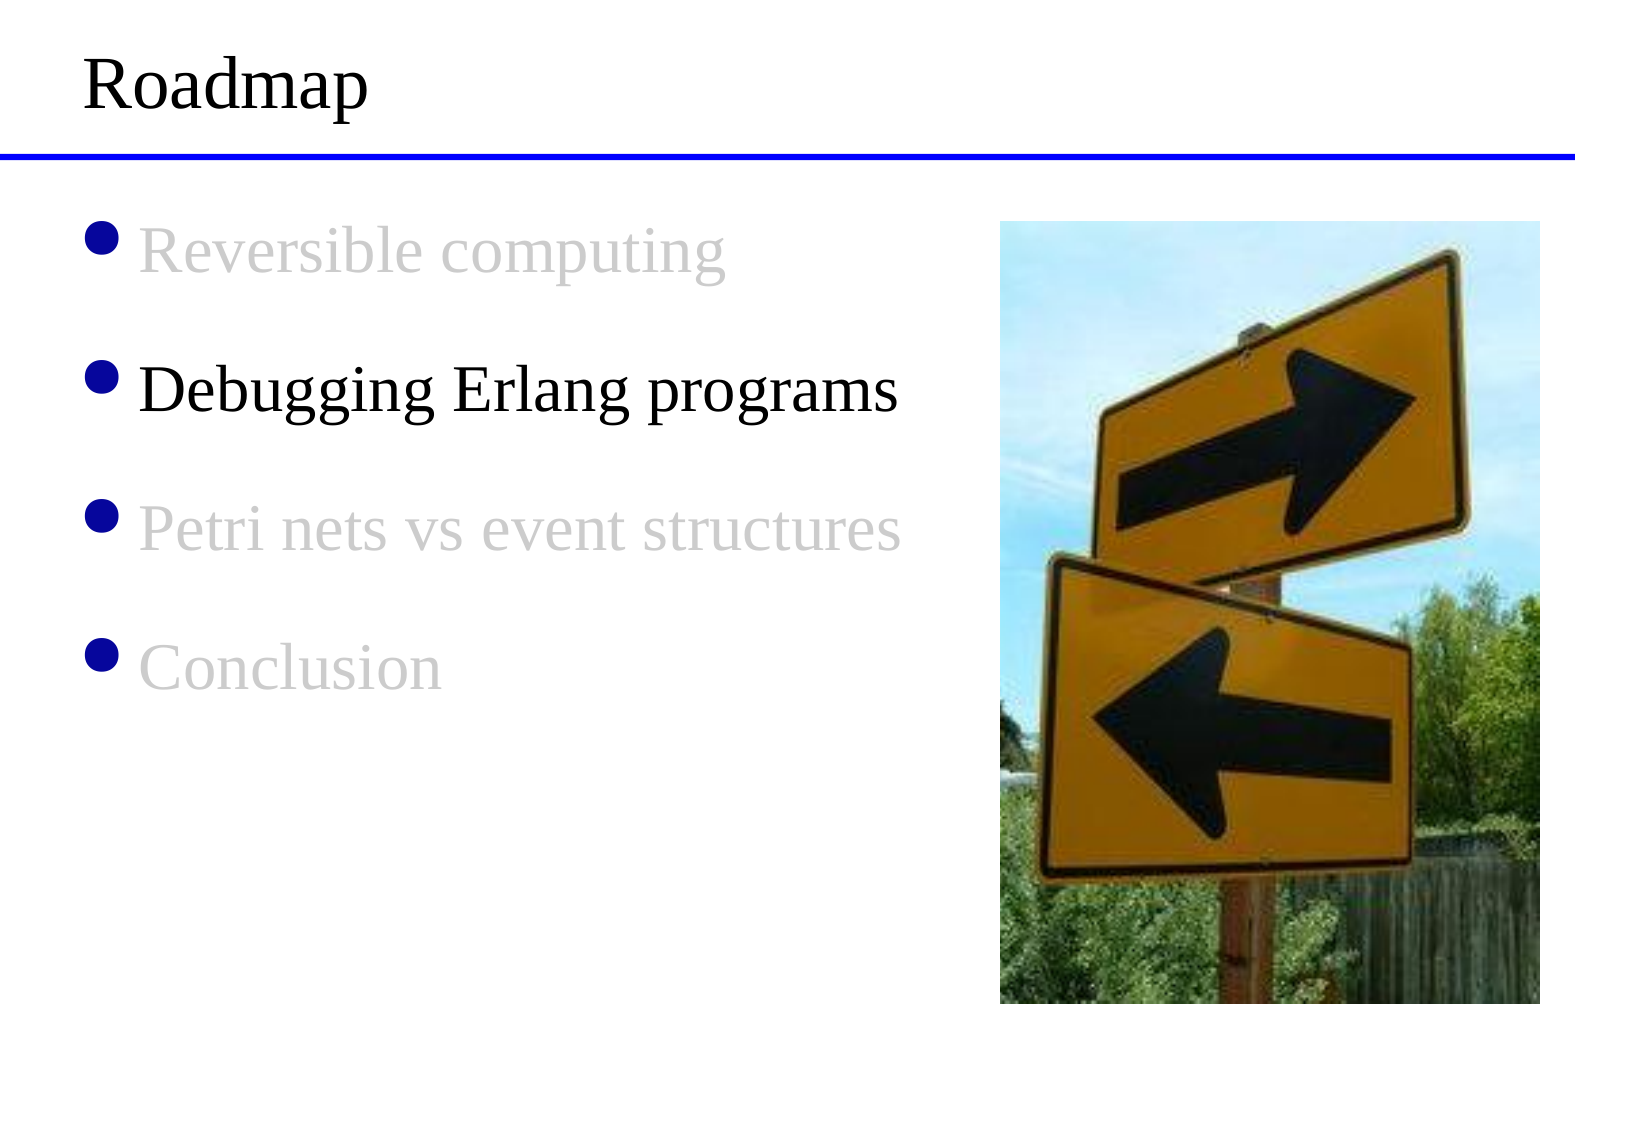

# Roadmap
Reversible computing
Debugging Erlang programs
Petri nets vs event structures
Conclusion